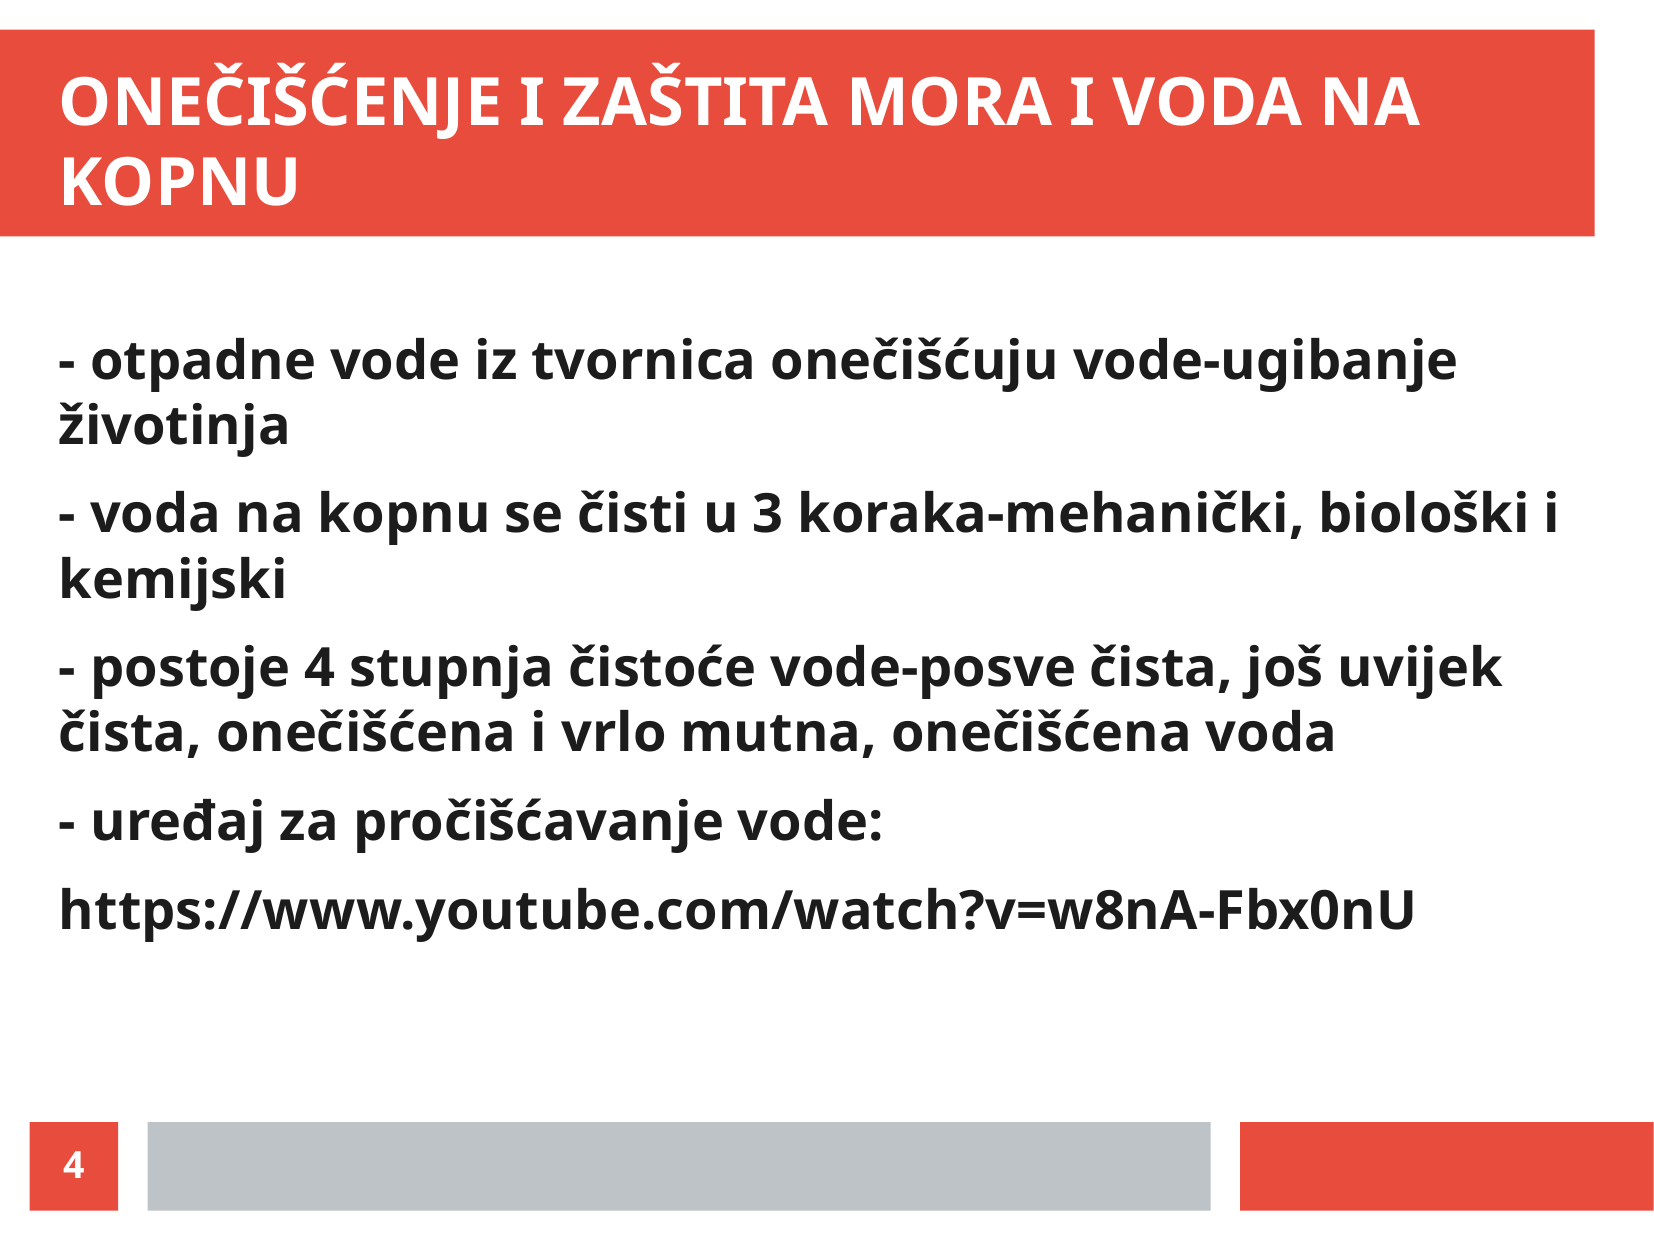

# ONEČIŠĆENJE I ZAŠTITA MORA I VODA NA KOPNU
- otpadne vode iz tvornica onečišćuju vode-ugibanje životinja
- voda na kopnu se čisti u 3 koraka-mehanički, biološki i kemijski
- postoje 4 stupnja čistoće vode-posve čista, još uvijek čista, onečišćena i vrlo mutna, onečišćena voda
- uređaj za pročišćavanje vode:
https://www.youtube.com/watch?v=w8nA-Fbx0nU